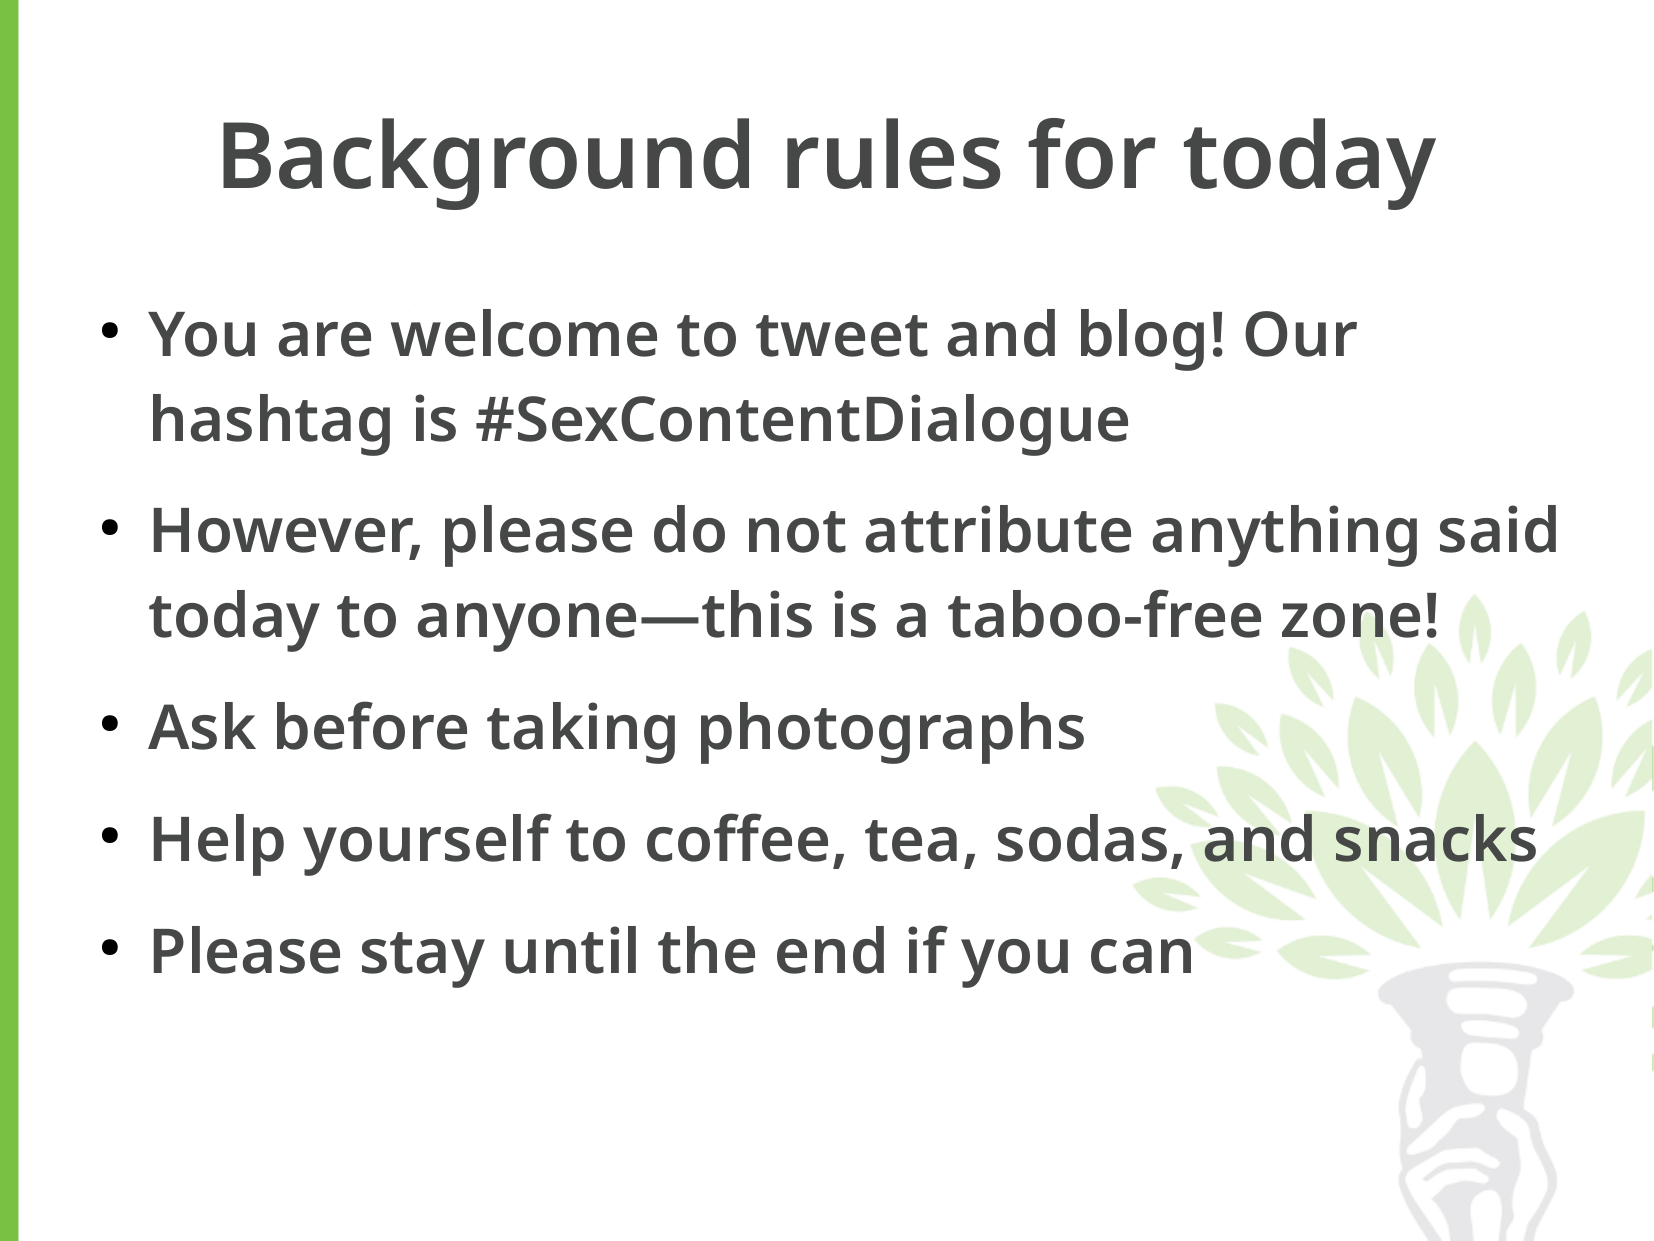

# Background rules for today
You are welcome to tweet and blog! Our hashtag is #SexContentDialogue
However, please do not attribute anything said today to anyone—this is a taboo-free zone!
Ask before taking photographs
Help yourself to coffee, tea, sodas, and snacks
Please stay until the end if you can